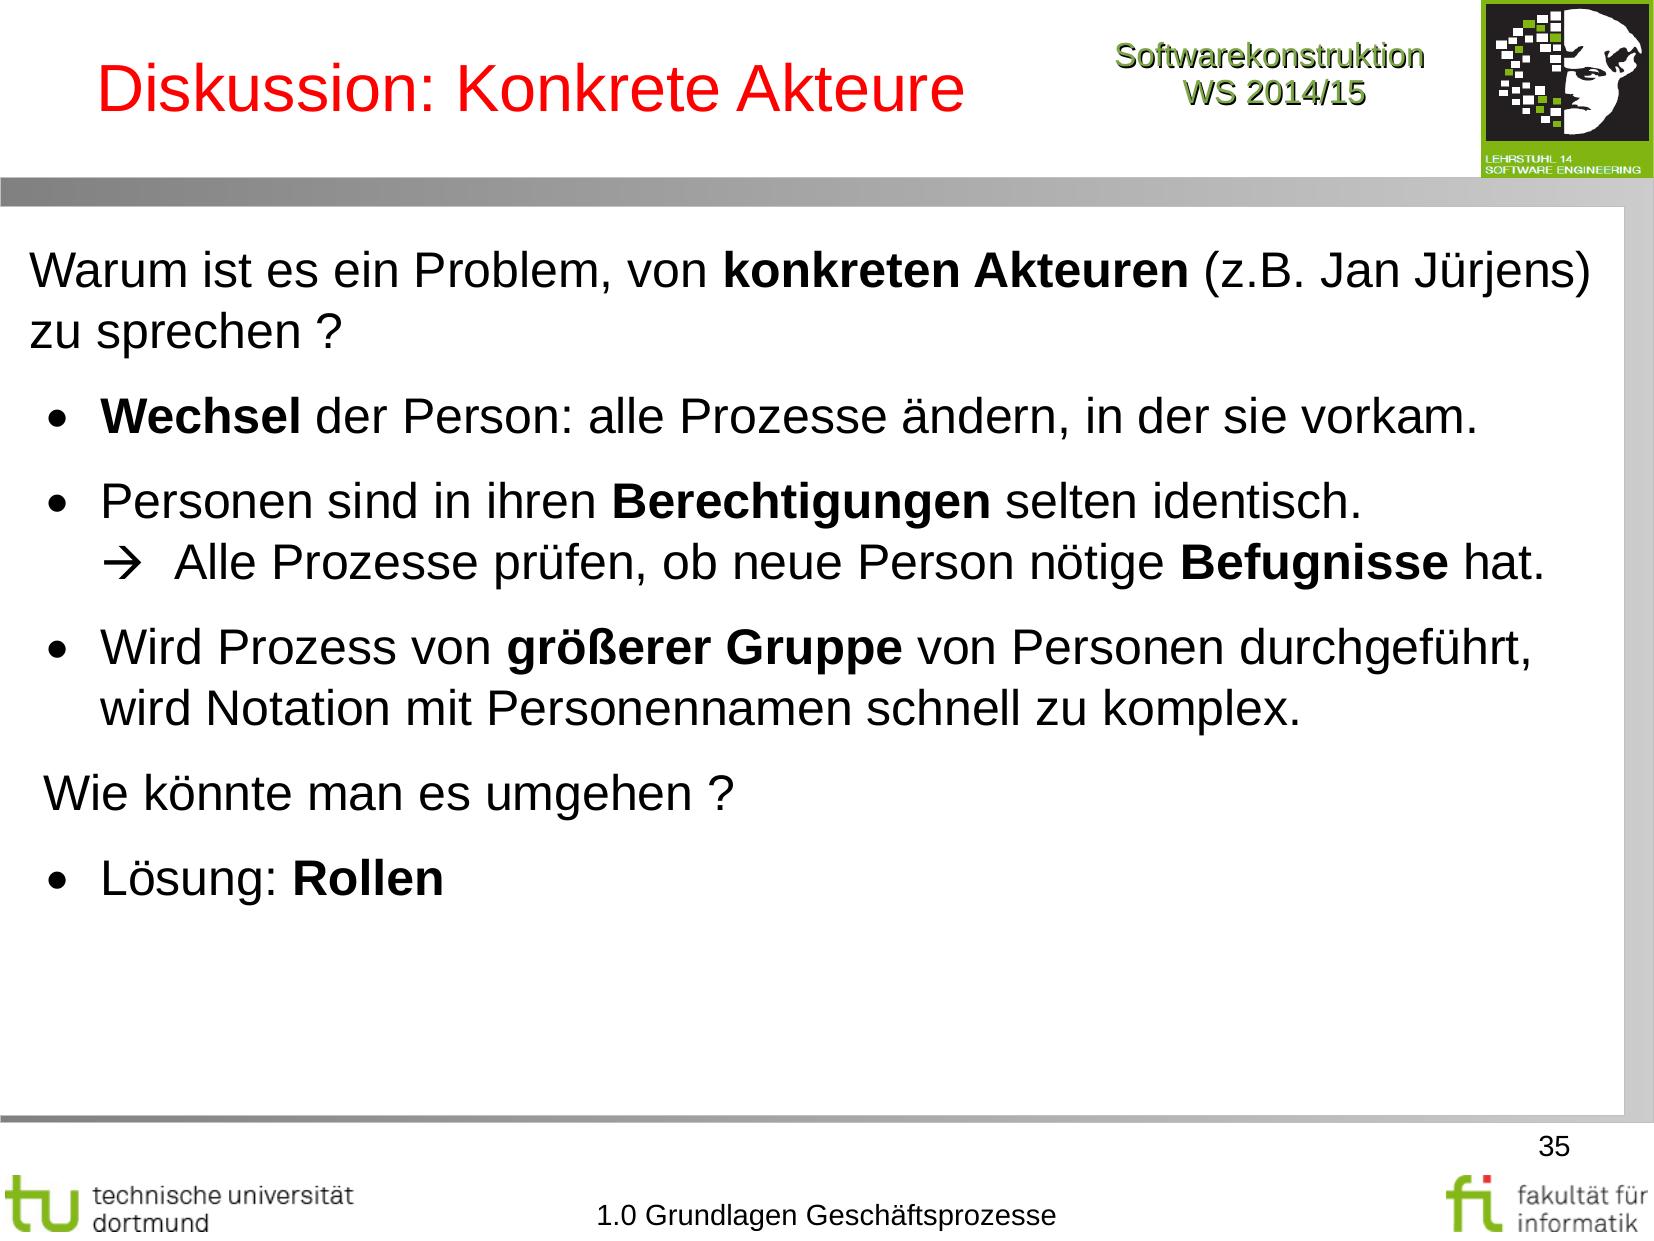

# Diskussion: Konkrete Akteure
Warum ist es ein Problem, von konkreten Akteuren (z.B. Jan Jürjens) zu sprechen ?
Wechsel der Person: alle Prozesse ändern, in der sie vorkam.
Personen sind in ihren Berechtigungen selten identisch.
 	Alle Prozesse prüfen, ob neue Person nötige Befugnisse hat.
Wird Prozess von größerer Gruppe von Personen durchgeführt, wird Notation mit Personennamen schnell zu komplex.
 Wie könnte man es umgehen ?
Lösung: Rollen
35
1.0 Grundlagen Geschäftsprozesse